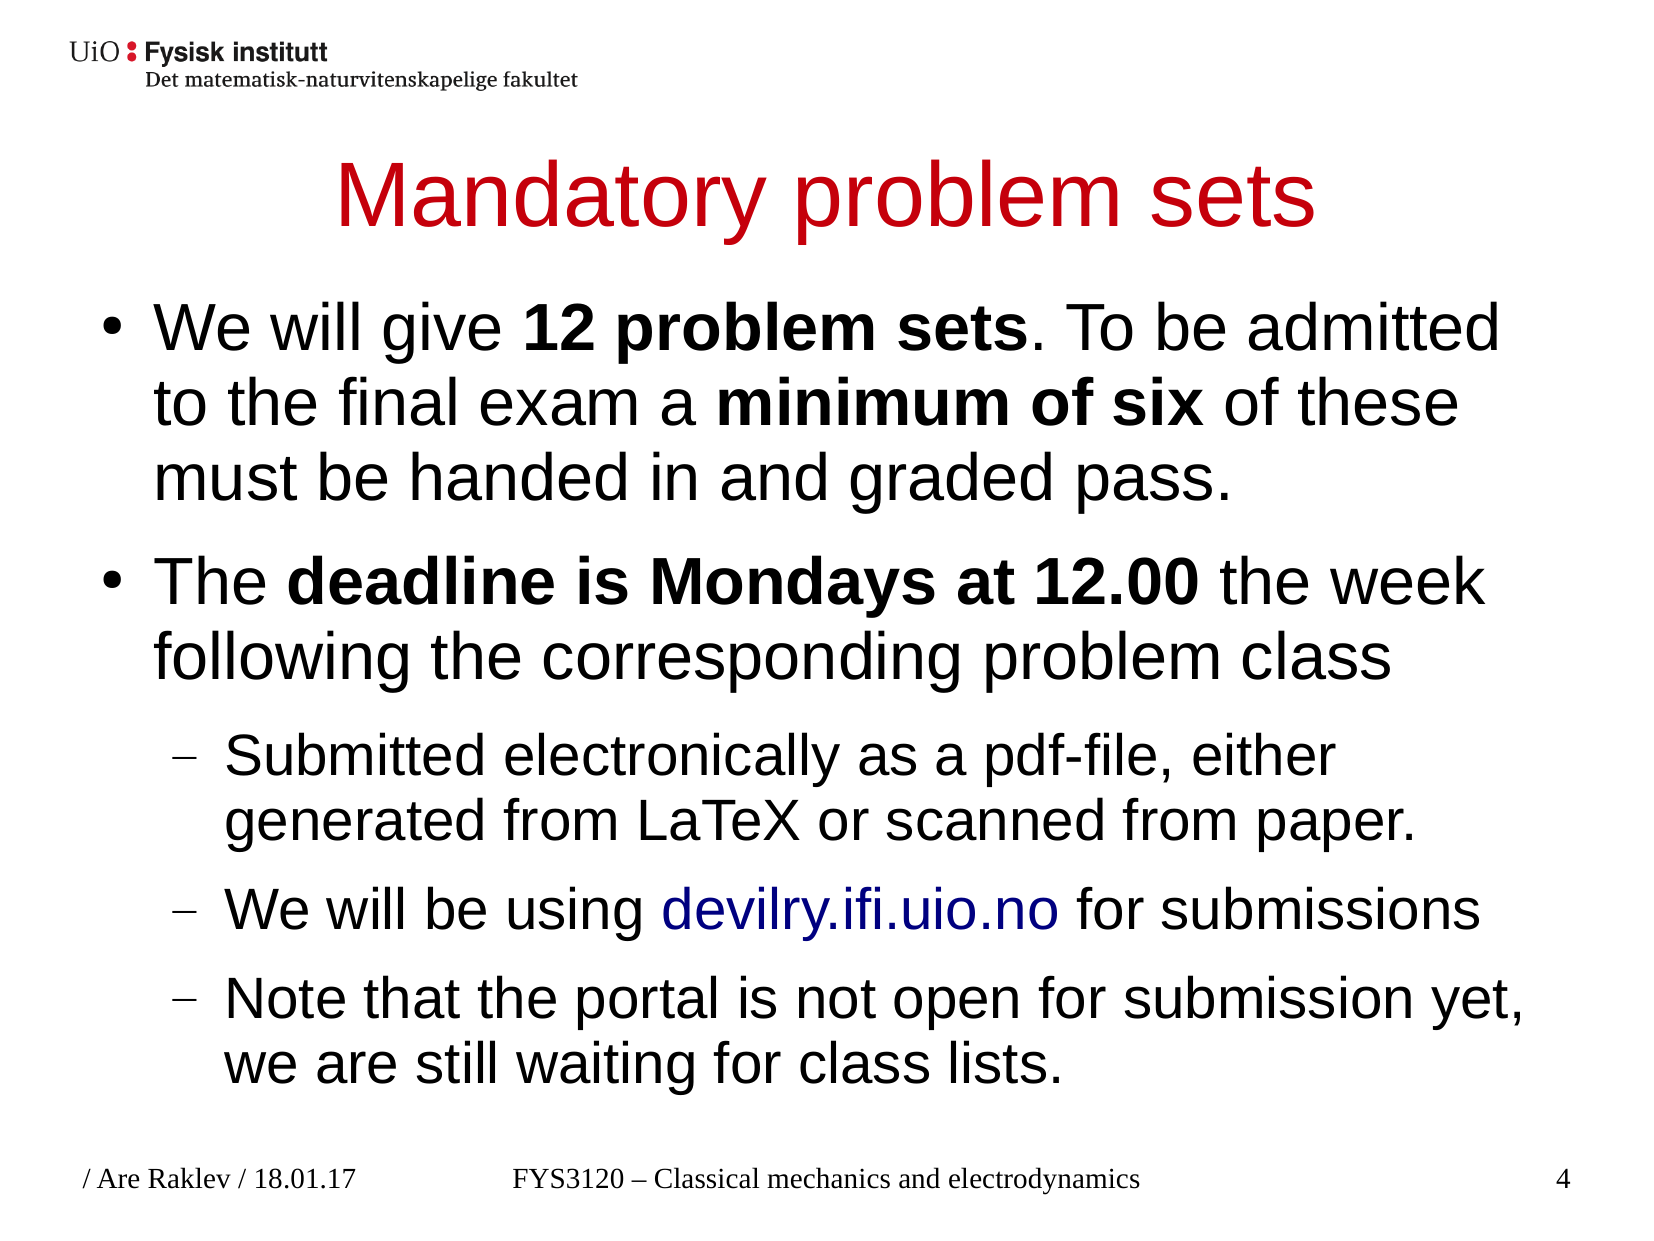

# Mandatory problem sets
We will give 12 problem sets. To be admitted to the final exam a minimum of six of these must be handed in and graded pass.
The deadline is Mondays at 12.00 the week following the corresponding problem class
Submitted electronically as a pdf-file, either generated from LaTeX or scanned from paper.
We will be using devilry.ifi.uio.no for submissions
Note that the portal is not open for submission yet, we are still waiting for class lists.
/ Are Raklev / 18.01.17
FYS3120 – Classical mechanics and electrodynamics
4